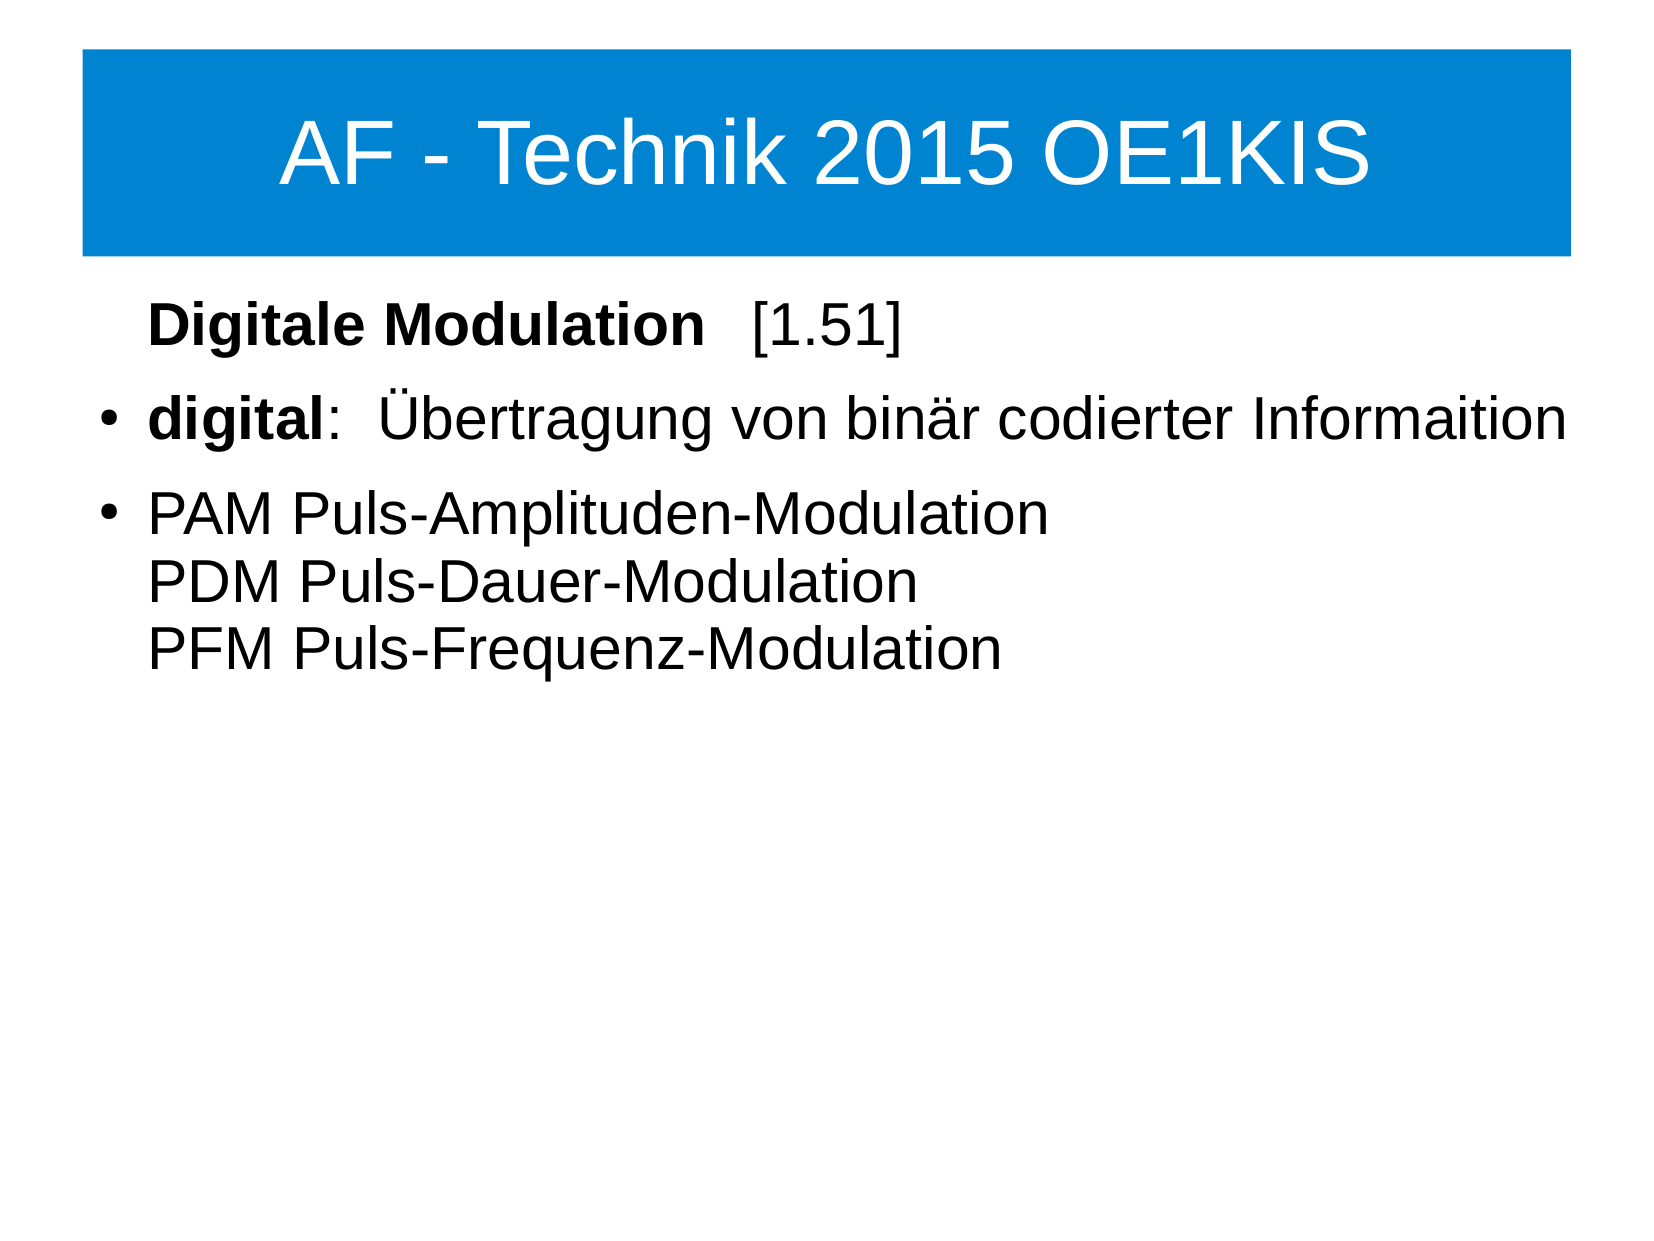

# AF - Technik 2015 OE1KIS
Digitale Modulation											[1.51]
digital: Übertragung von binär codierter Informaition
PAM Puls-Amplituden-Modulation
PDM Puls-Dauer-Modulation
PFM Puls-Frequenz-Modulation